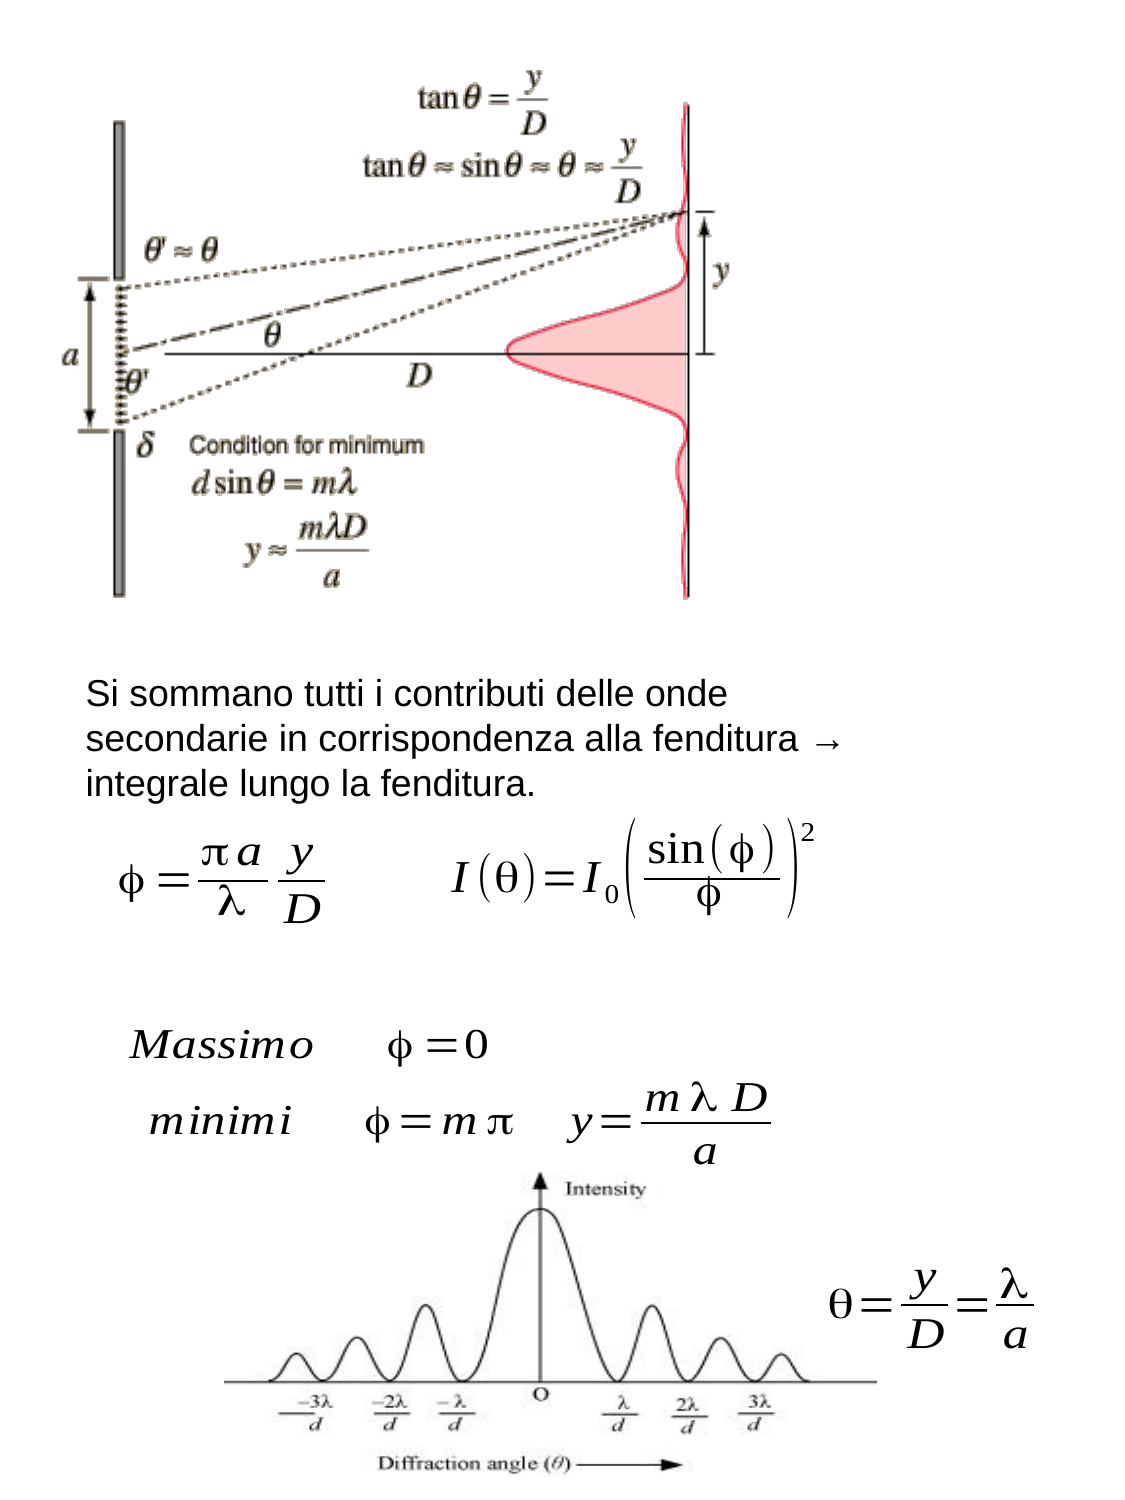

Si sommano tutti i contributi delle onde secondarie in corrispondenza alla fenditura → integrale lungo la fenditura.
P19 Onde Ottica
7